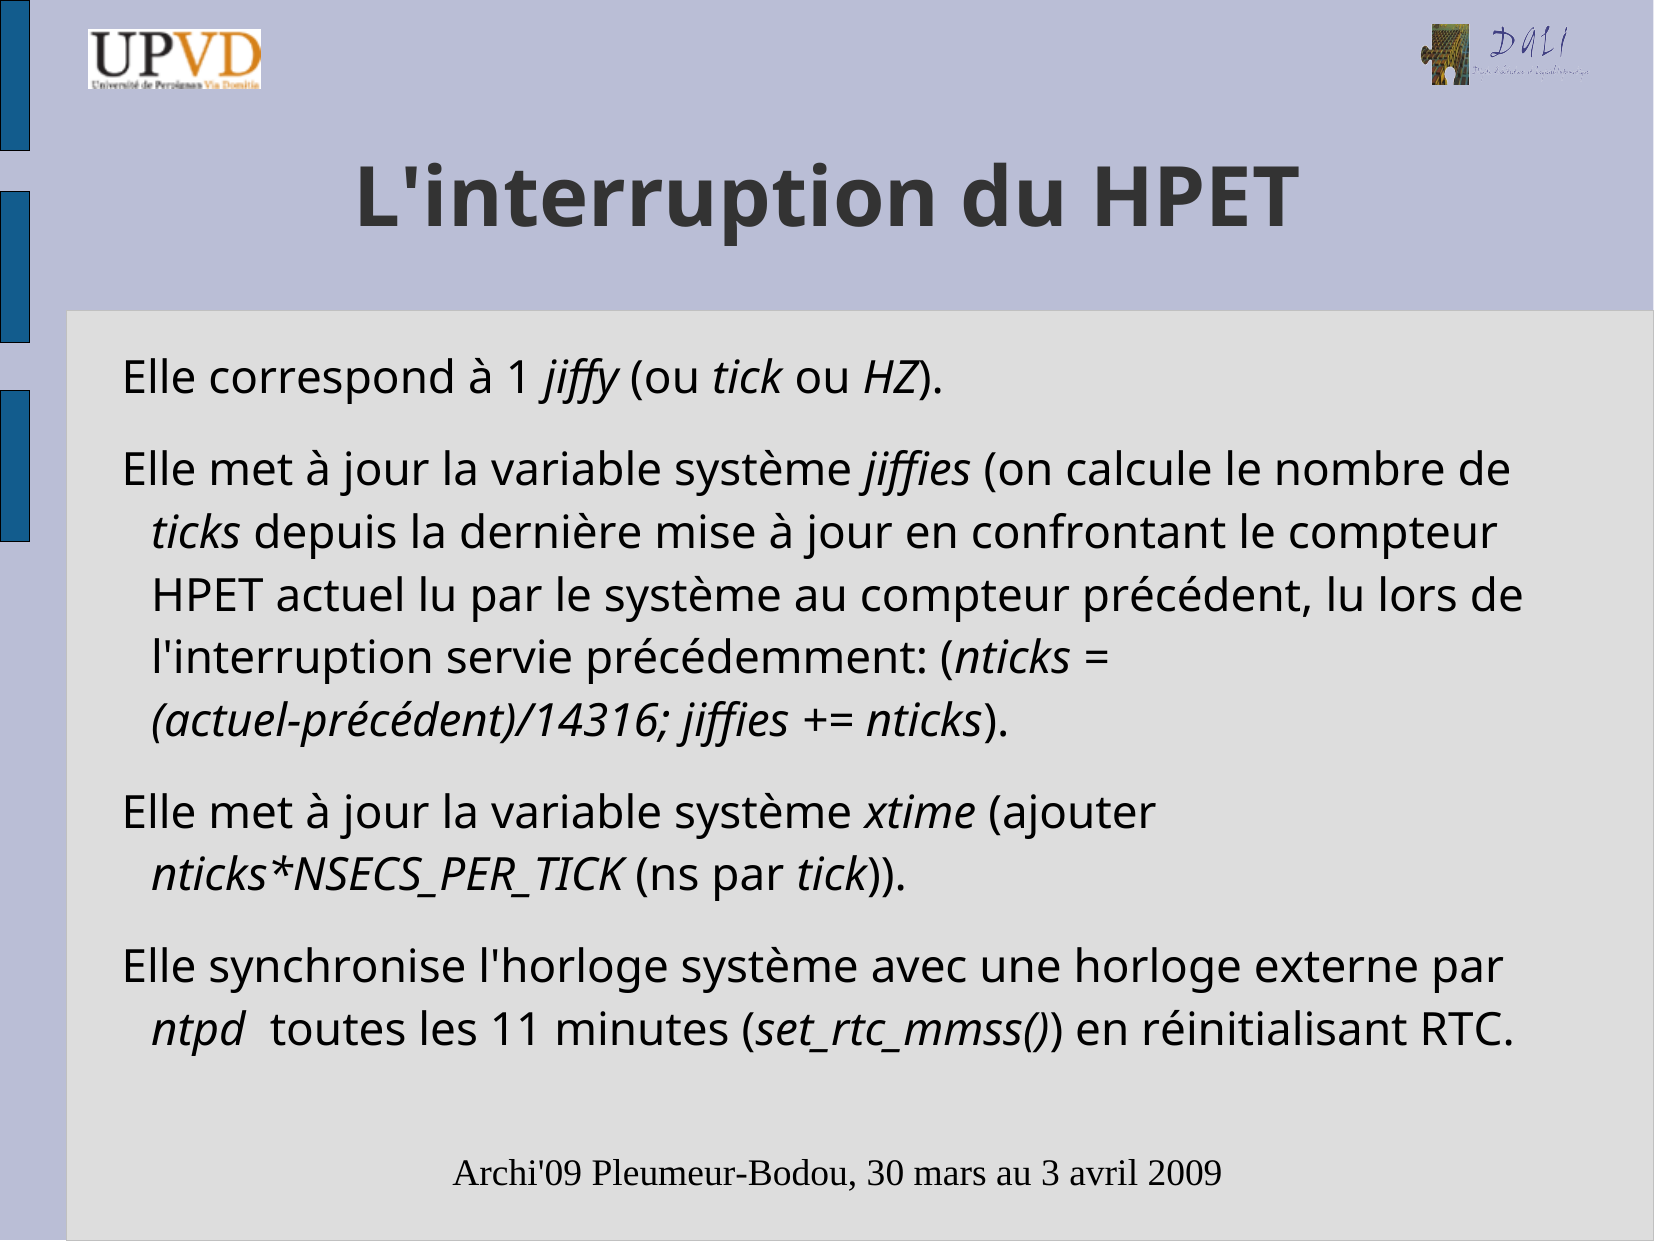

# L'interruption du HPET
Elle correspond à 1 jiffy (ou tick ou HZ).
Elle met à jour la variable système jiffies (on calcule le nombre de ticks depuis la dernière mise à jour en confrontant le compteur HPET actuel lu par le système au compteur précédent, lu lors de l'interruption servie précédemment: (nticks = (actuel-précédent)/14316; jiffies += nticks).
Elle met à jour la variable système xtime (ajouter nticks*NSECS_PER_TICK (ns par tick)).
Elle synchronise l'horloge système avec une horloge externe par ntpd toutes les 11 minutes (set_rtc_mmss()) en réinitialisant RTC.
Archi'09 Pleumeur-Bodou, 30 mars au 3 avril 2009